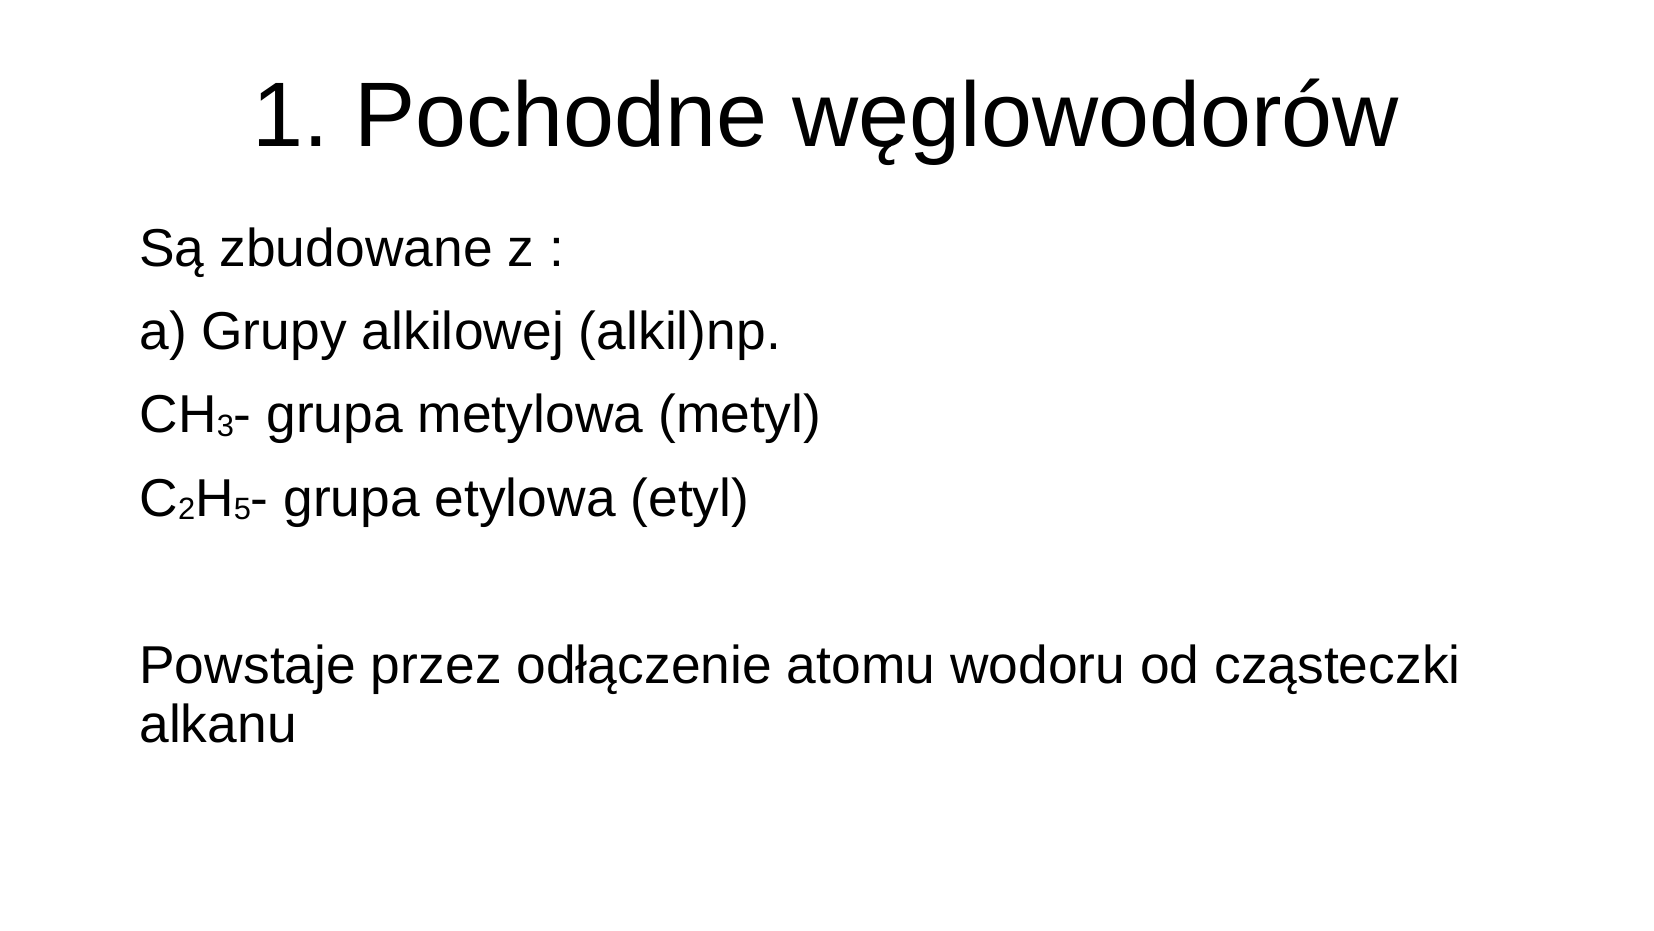

# 1. Pochodne węglowodorów
Są zbudowane z :
a) Grupy alkilowej (alkil)np.
CH3- grupa metylowa (metyl)
C2H5- grupa etylowa (etyl)
Powstaje przez odłączenie atomu wodoru od cząsteczki alkanu